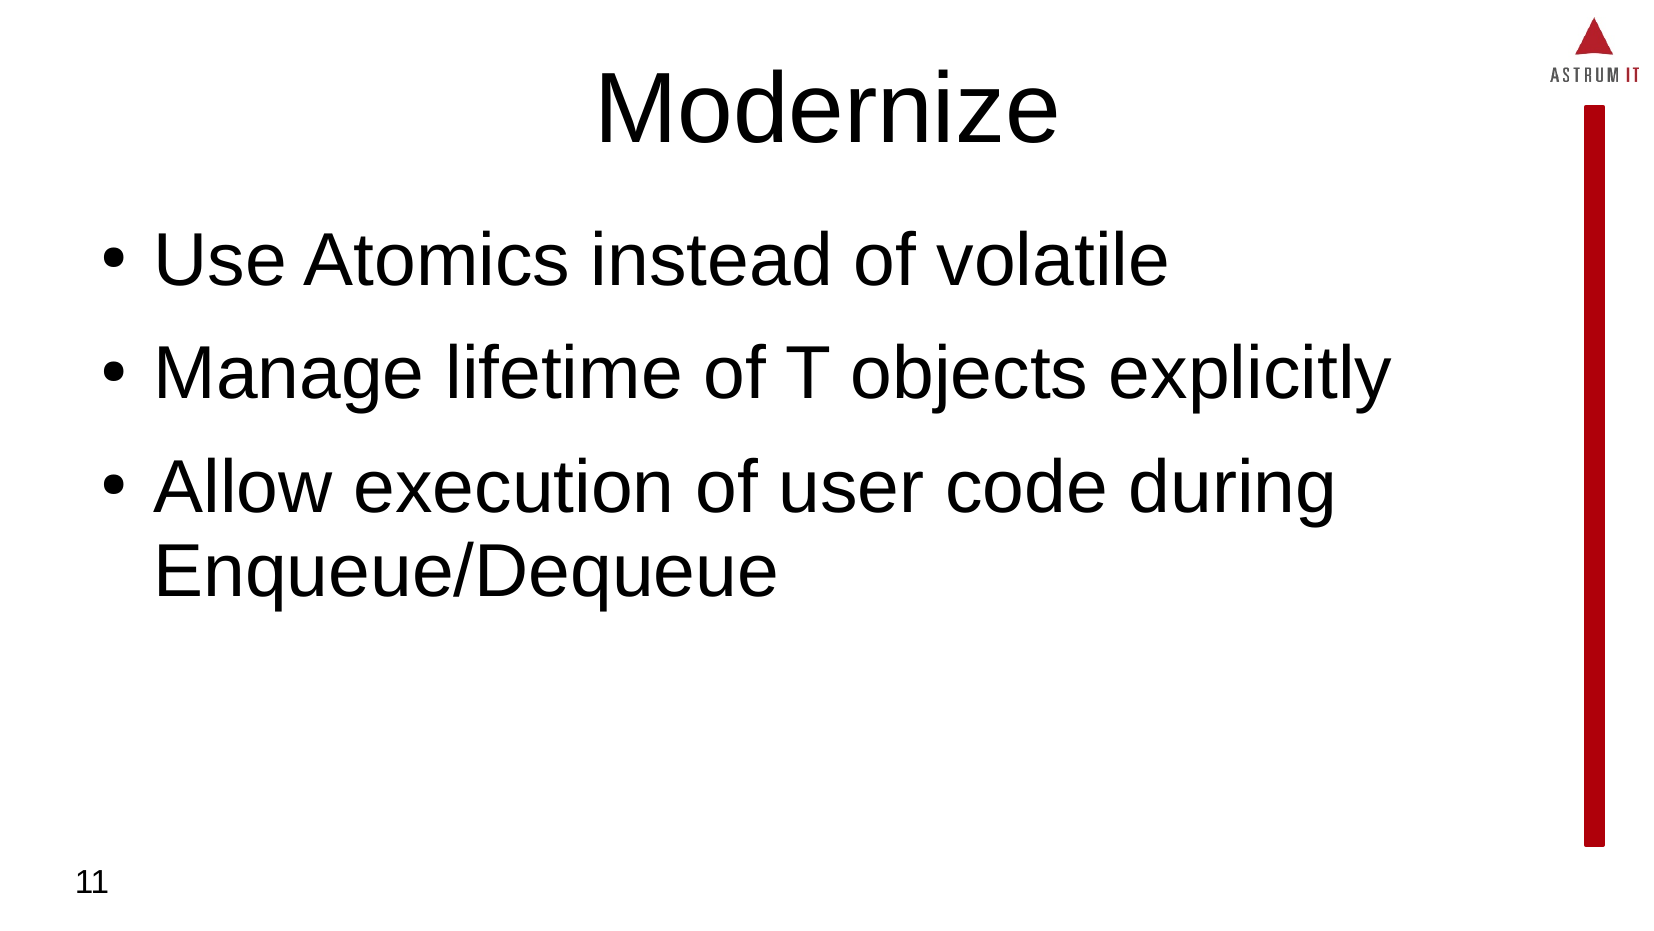

# Modernize
Use Atomics instead of volatile
Manage lifetime of T objects explicitly
Allow execution of user code during Enqueue/Dequeue